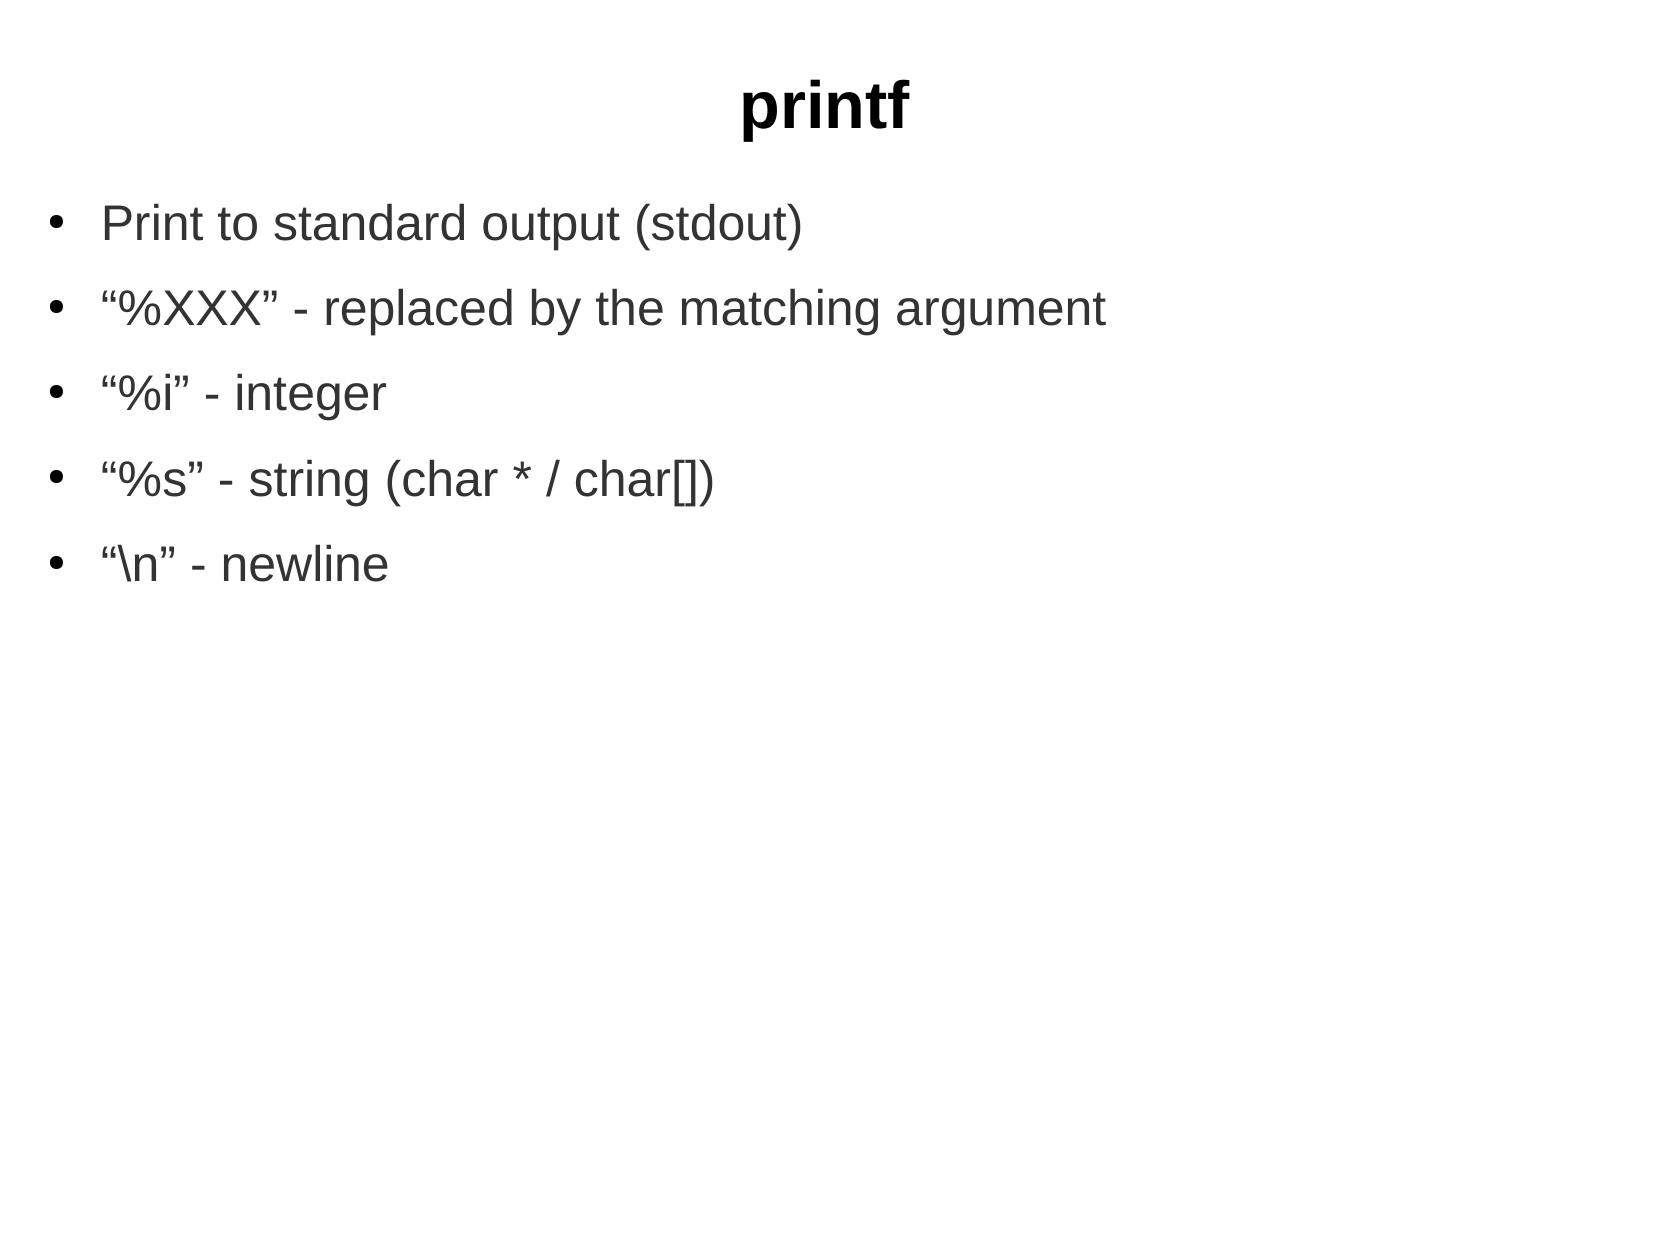

# printf
Print to standard output (stdout)
“%XXX” - replaced by the matching argument
“%i” - integer
“%s” - string (char * / char[])
“\n” - newline